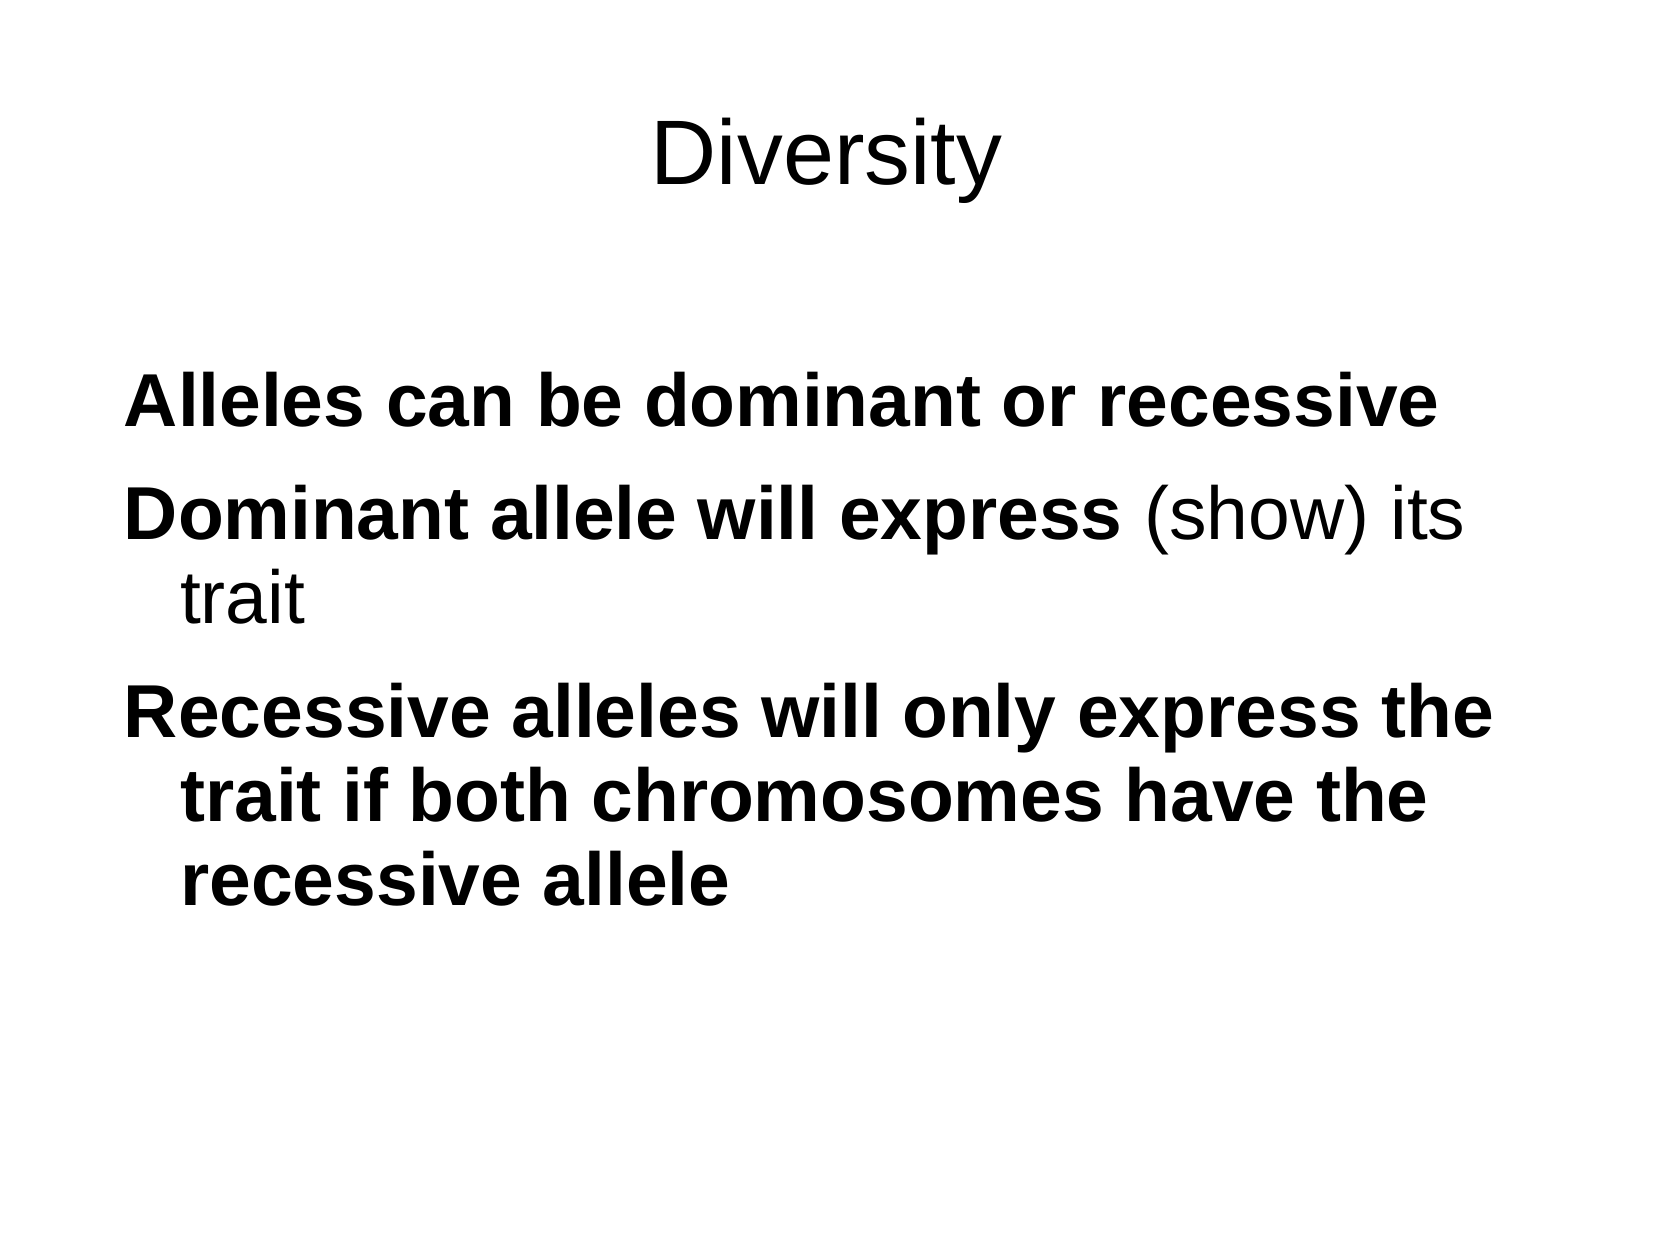

# Diversity
Alleles can be dominant or recessive
Dominant allele will express (show) its trait
Recessive alleles will only express the trait if both chromosomes have the recessive allele